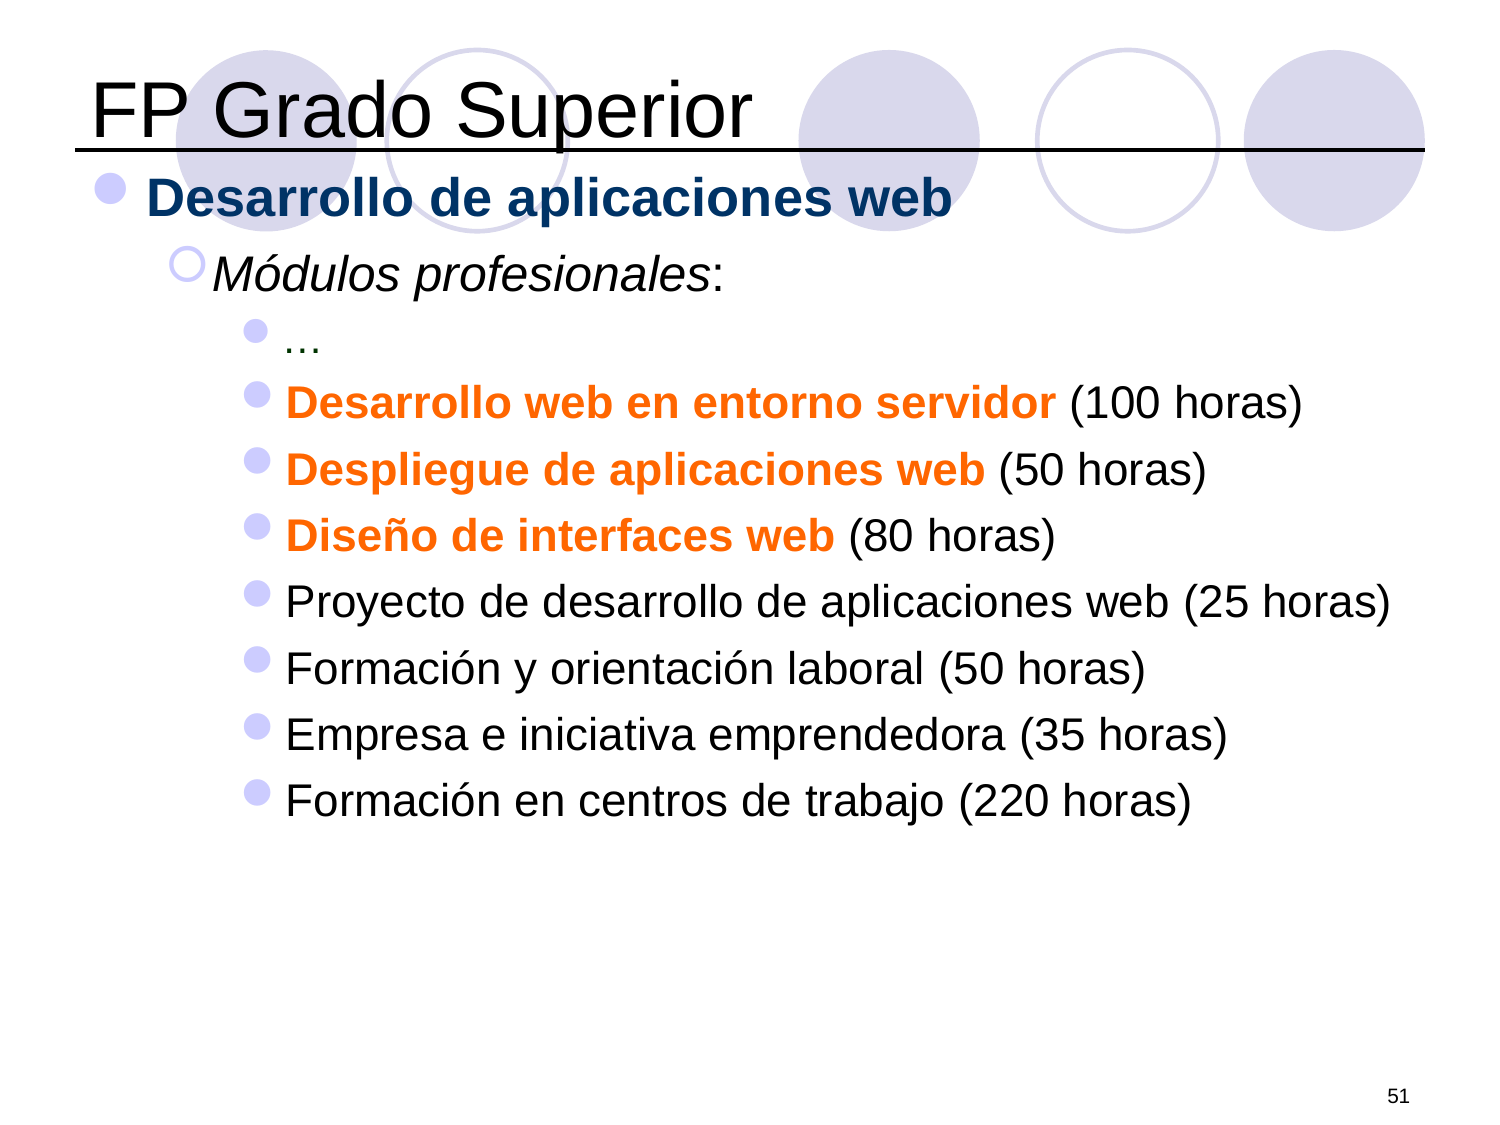

# FP Grado Superior
Desarrollo de aplicaciones web
Módulos profesionales:
…
Desarrollo web en entorno servidor (100 horas)
Despliegue de aplicaciones web (50 horas)
Diseño de interfaces web (80 horas)
Proyecto de desarrollo de aplicaciones web (25 horas)
Formación y orientación laboral (50 horas)
Empresa e iniciativa emprendedora (35 horas)
Formación en centros de trabajo (220 horas)